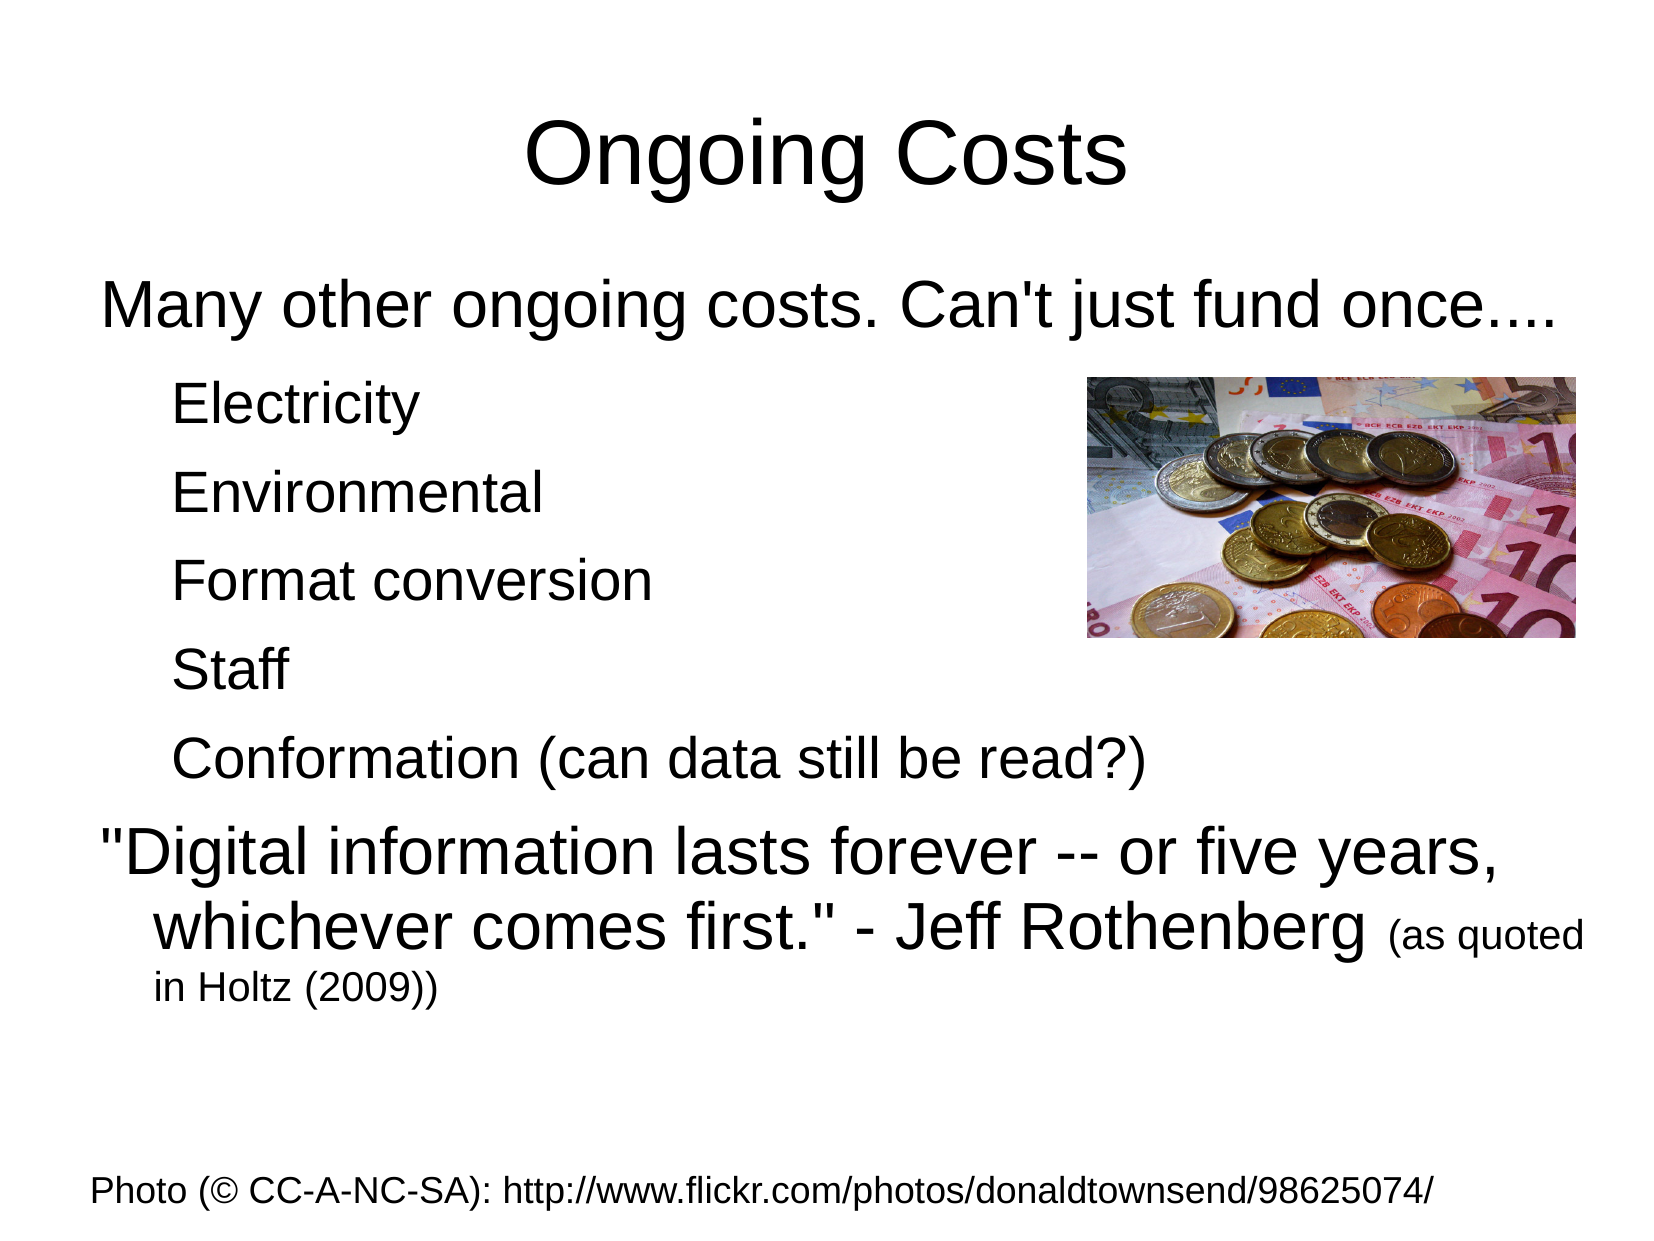

# Ongoing Costs
Many other ongoing costs. Can't just fund once....
Electricity
Environmental
Format conversion
Staff
Conformation (can data still be read?)
"Digital information lasts forever -- or five years, whichever comes first." - Jeff Rothenberg (as quoted in Holtz (2009))
Photo (© CC-A-NC-SA): http://www.flickr.com/photos/donaldtownsend/98625074/